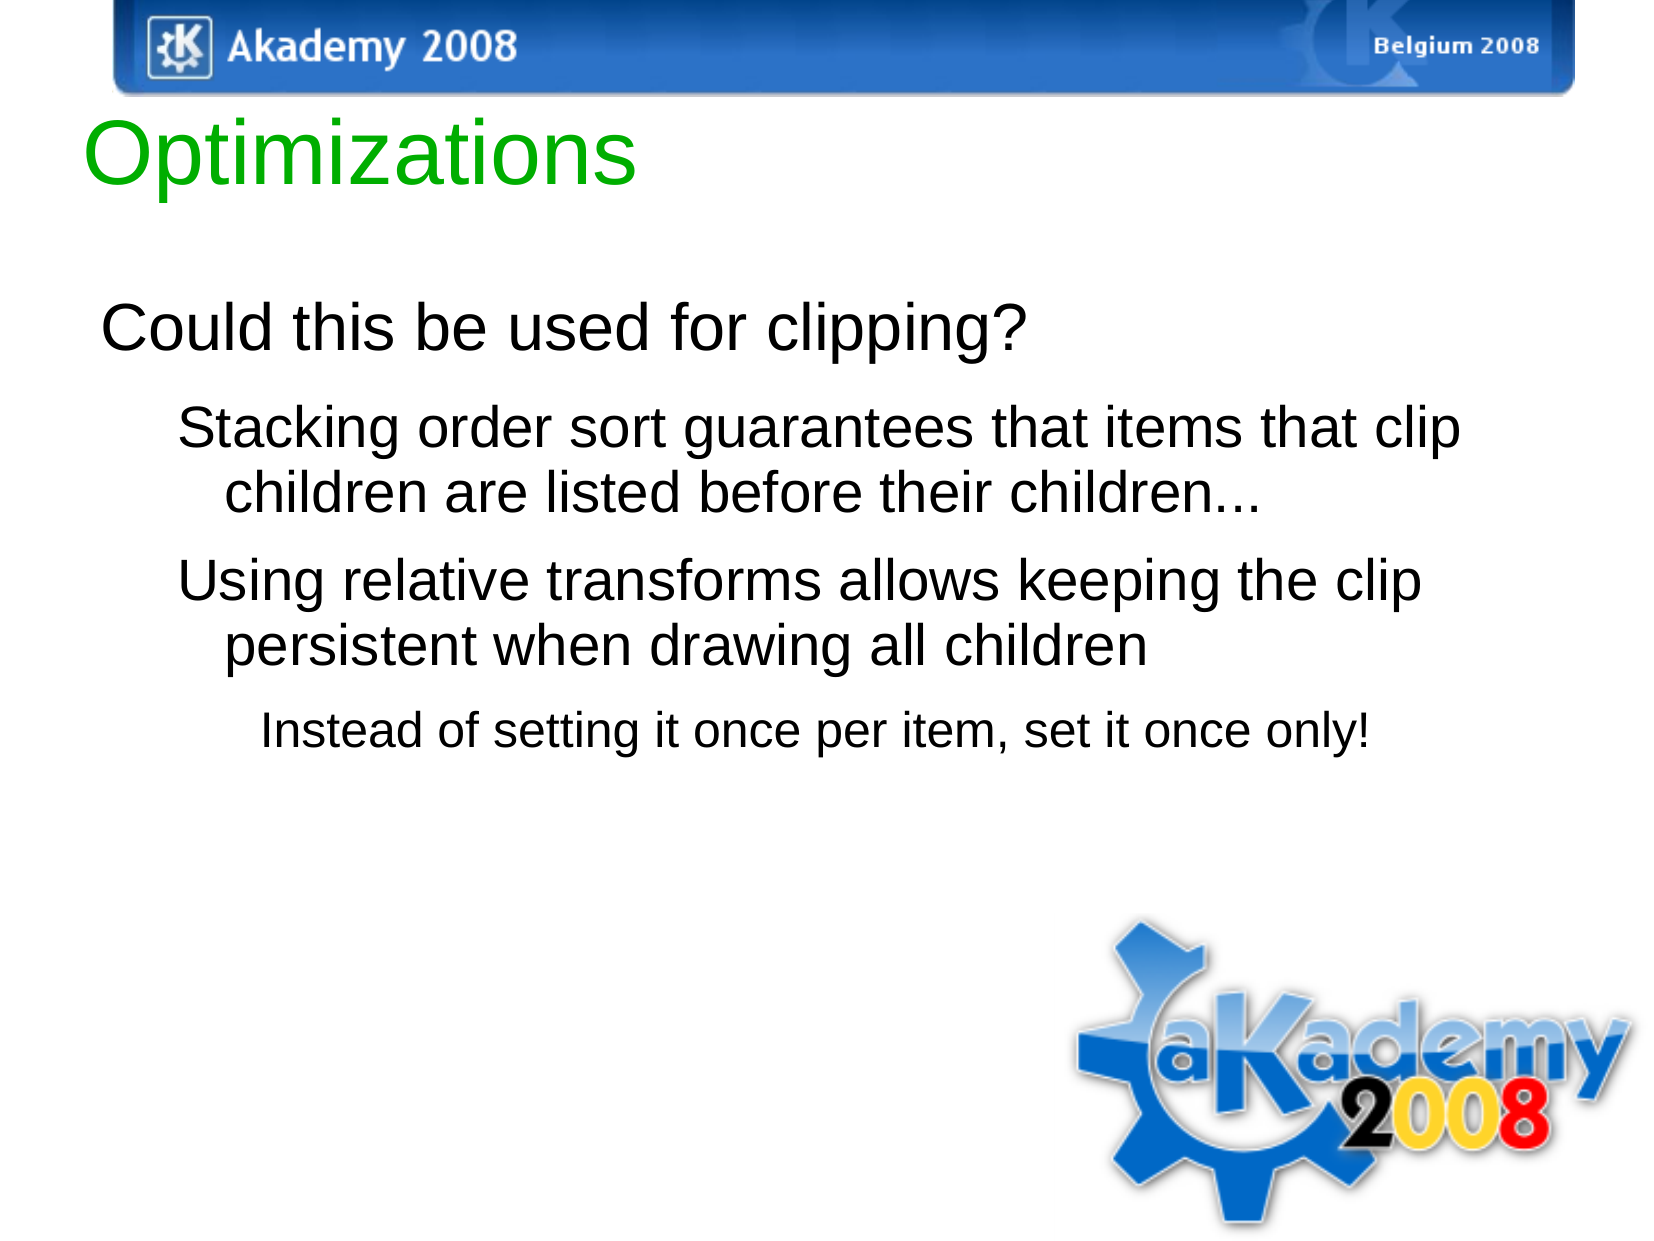

# Optimizations
Could this be used for clipping?
Stacking order sort guarantees that items that clip children are listed before their children...
Using relative transforms allows keeping the clip persistent when drawing all children
Instead of setting it once per item, set it once only!